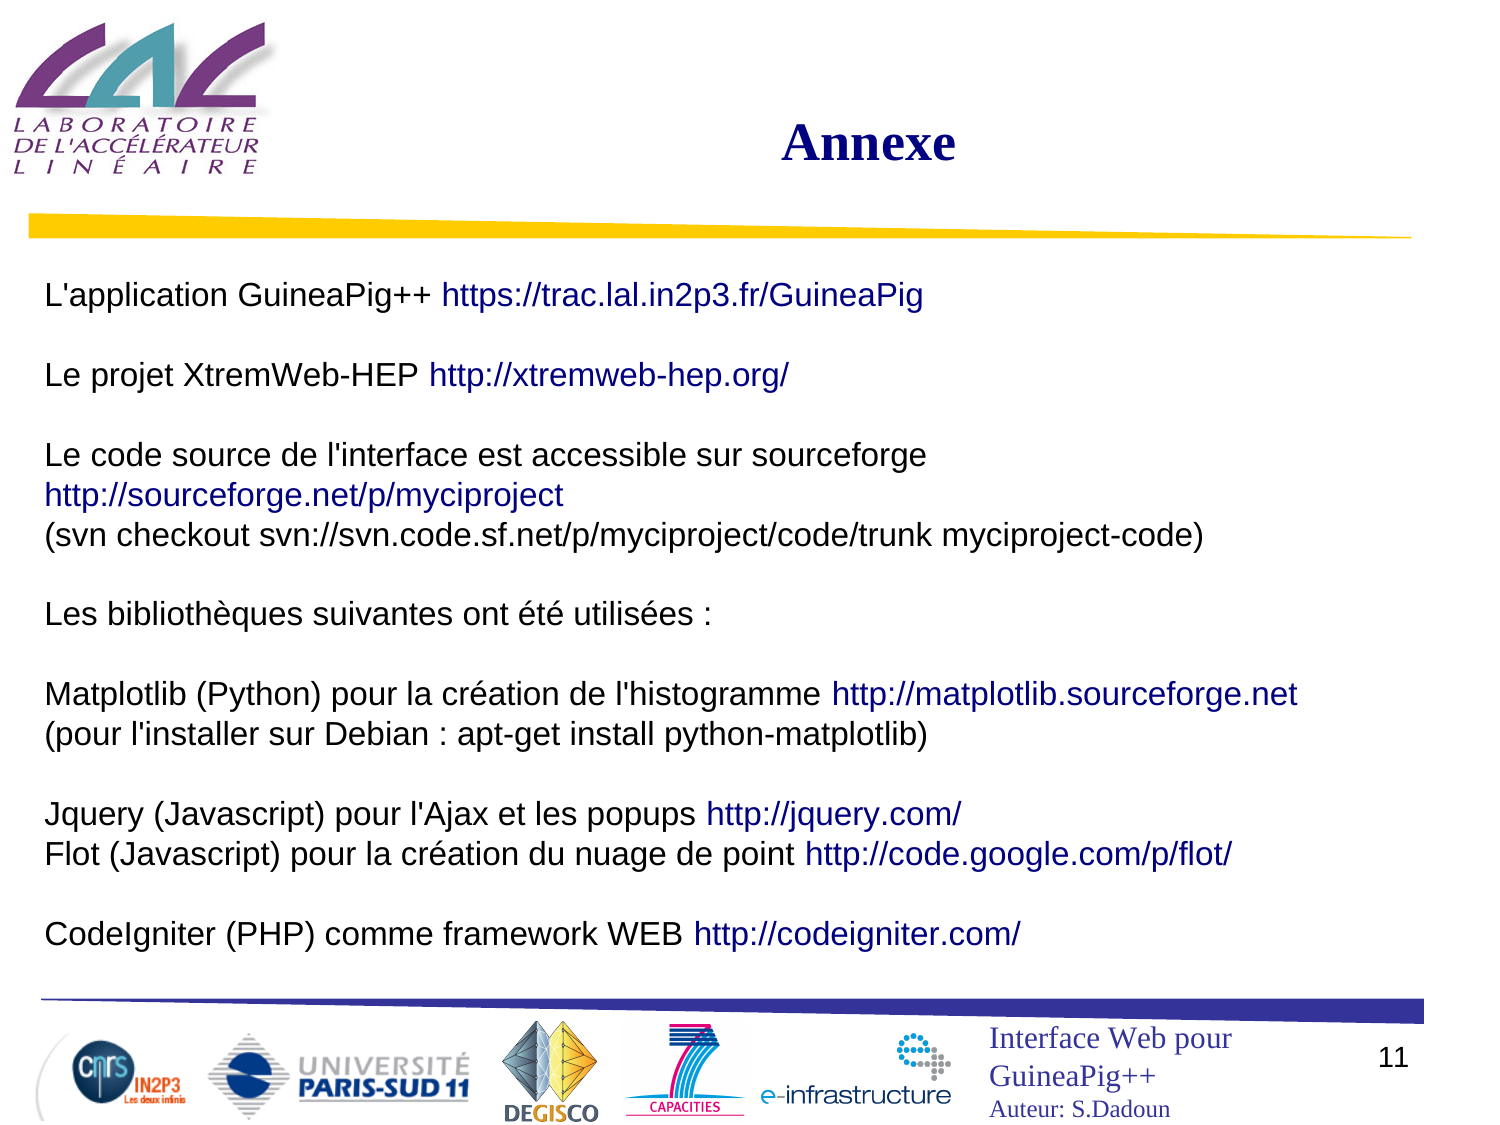

# Annexe
L'application GuineaPig++ https://trac.lal.in2p3.fr/GuineaPig
Le projet XtremWeb-HEP http://xtremweb-hep.org/
Le code source de l'interface est accessible sur sourceforge http://sourceforge.net/p/myciproject
(svn checkout svn://svn.code.sf.net/p/myciproject/code/trunk myciproject-code)
Les bibliothèques suivantes ont été utilisées :
Matplotlib (Python) pour la création de l'histogramme http://matplotlib.sourceforge.net
(pour l'installer sur Debian : apt-get install python-matplotlib)
Jquery (Javascript) pour l'Ajax et les popups http://jquery.com/
Flot (Javascript) pour la création du nuage de point http://code.google.com/p/flot/
CodeIgniter (PHP) comme framework WEB http://codeigniter.com/